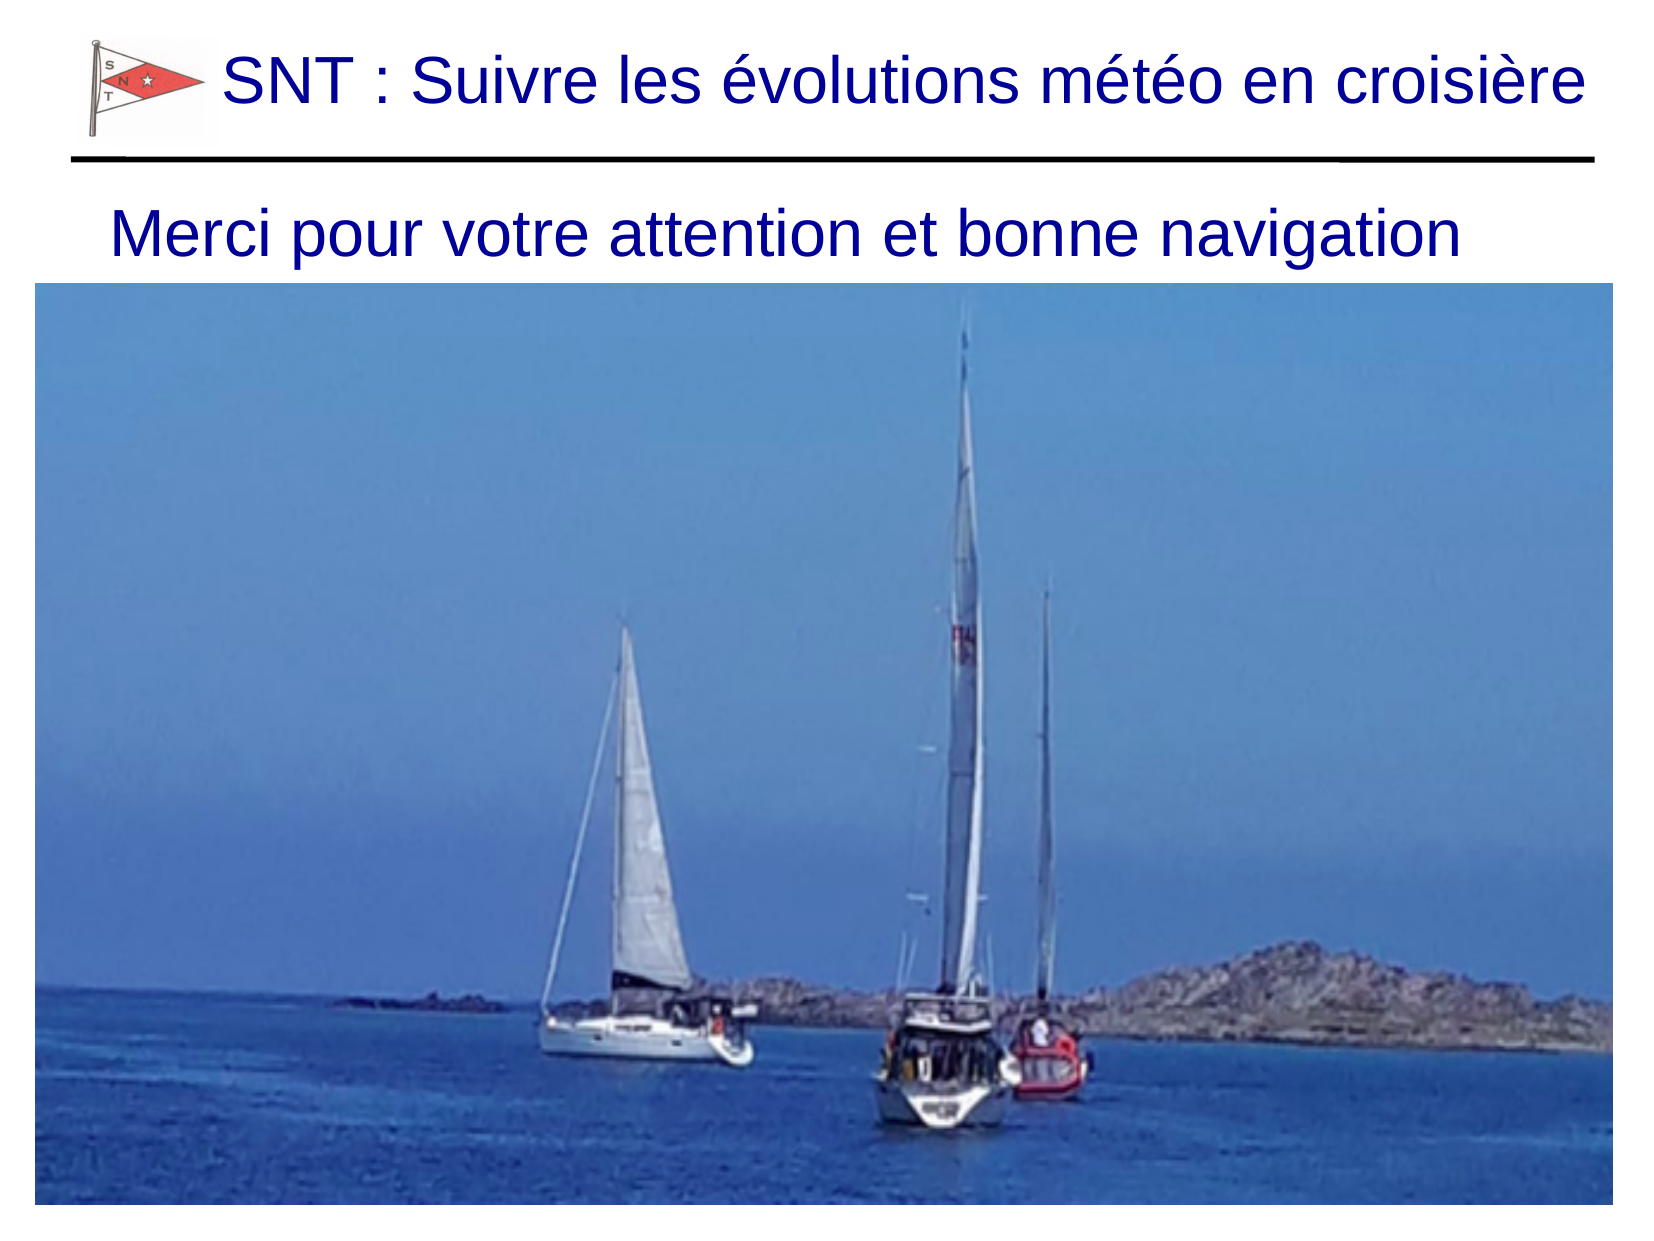

SNT : Suivre les évolutions météo en croisière
Merci pour votre attention et bonne navigation